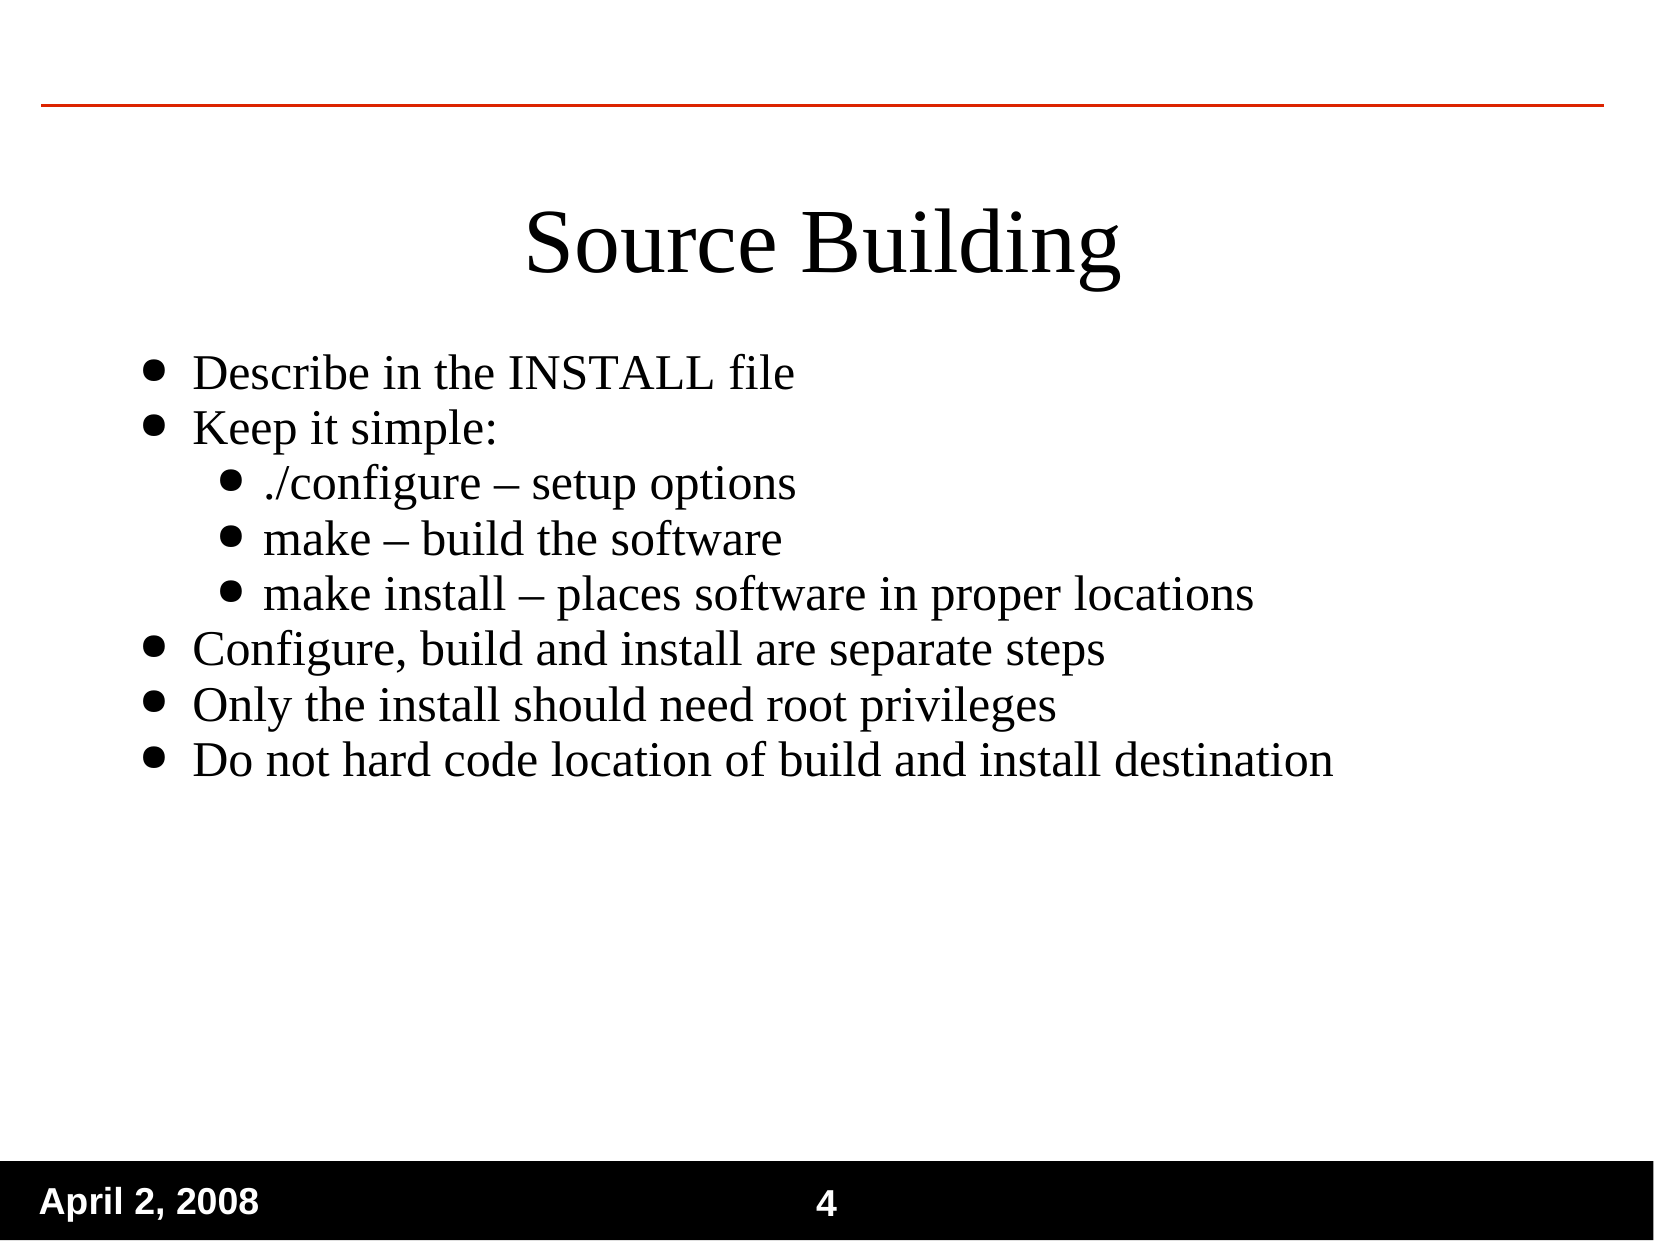

# Source Building
Describe in the INSTALL file
Keep it simple:
./configure – setup options
make – build the software
make install – places software in proper locations
Configure, build and install are separate steps
Only the install should need root privileges
Do not hard code location of build and install destination